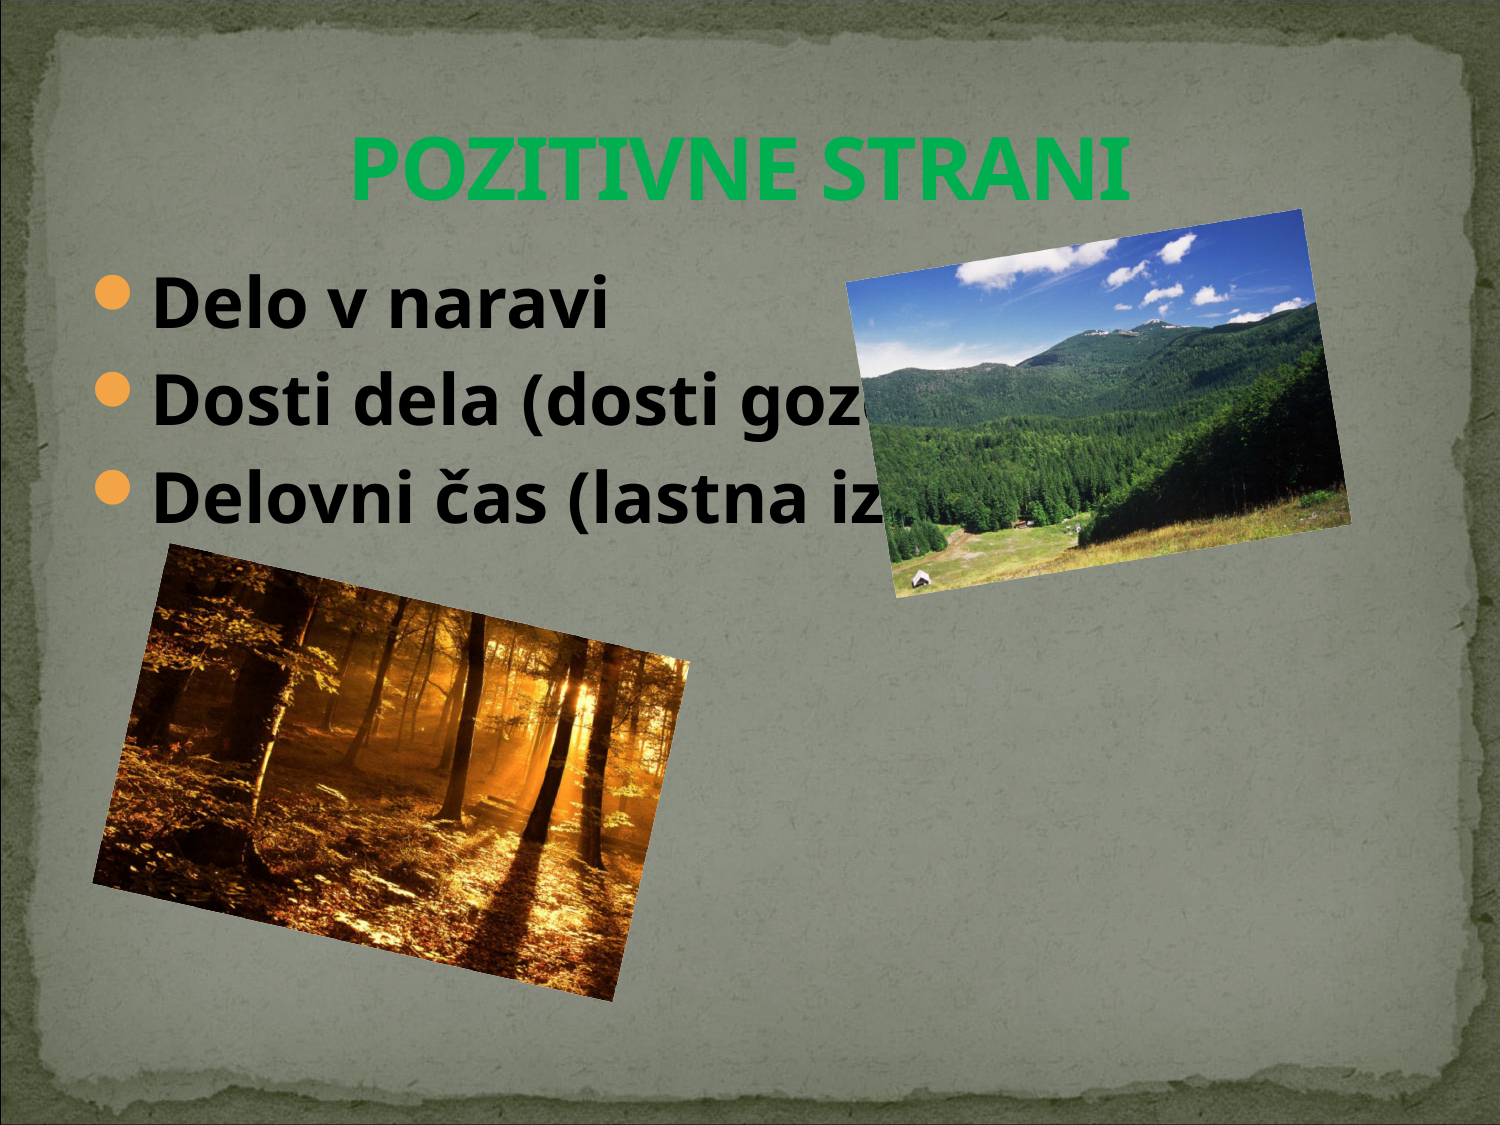

POZITIVNE STRANI
# Delo v naravi
Dosti dela (dosti gozdov)
Delovni čas (lastna izbira)